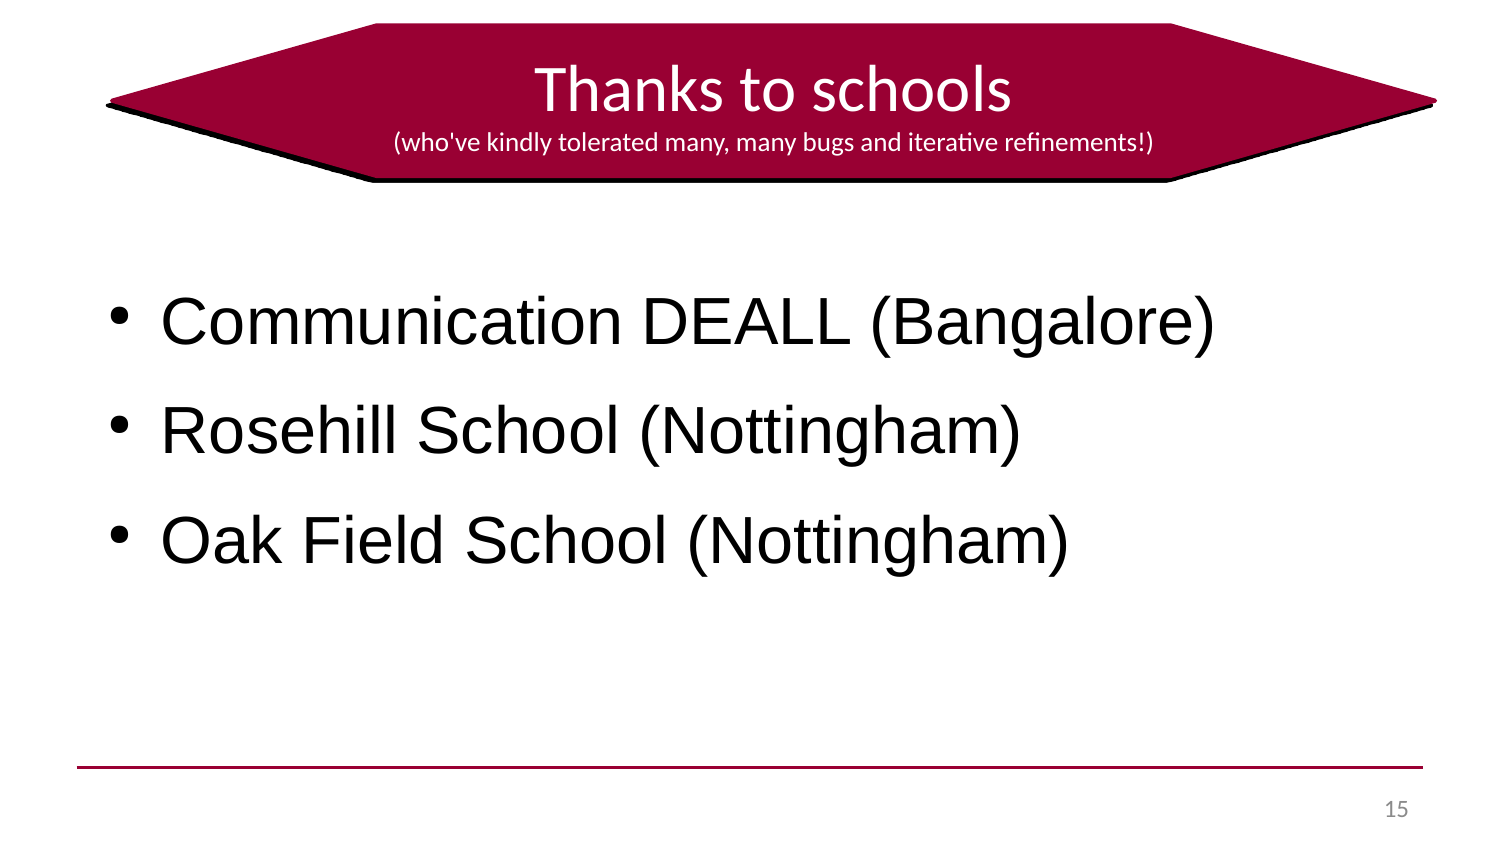

Thanks to schools
(who've kindly tolerated many, many bugs and iterative refinements!)
# Communication DEALL (Bangalore)
Rosehill School (Nottingham)
Oak Field School (Nottingham)